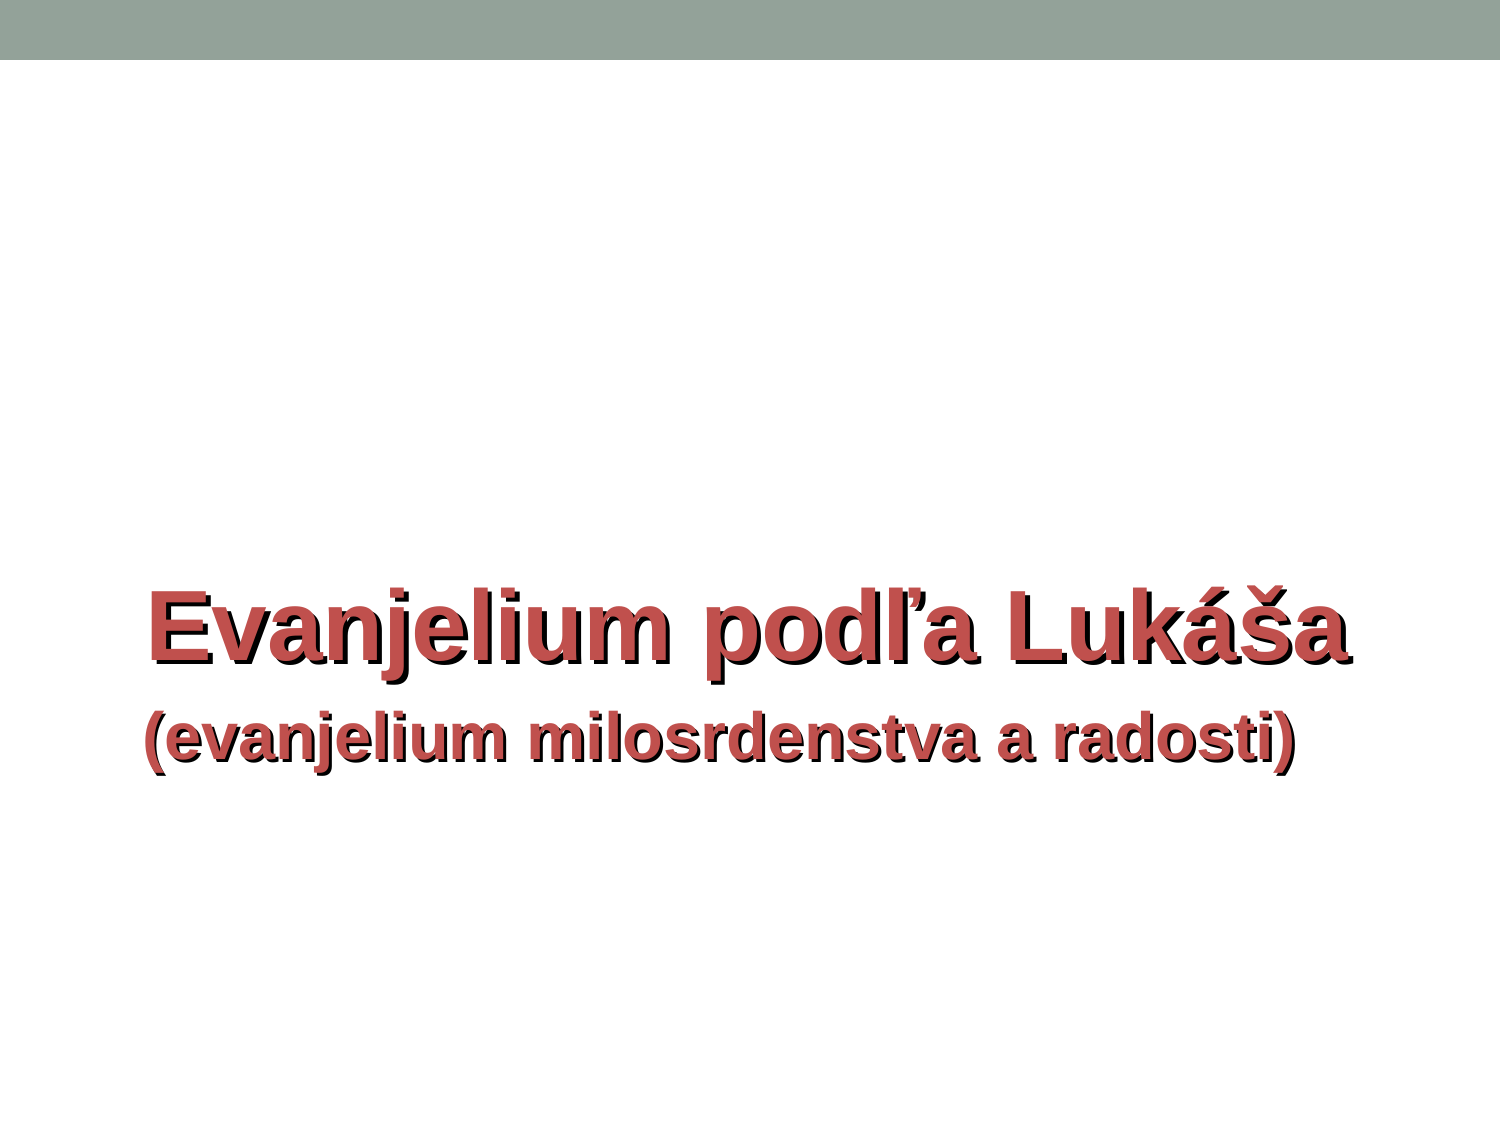

#
 Evanjelium podľa Lukáša
(evanjelium milosrdenstva a radosti)